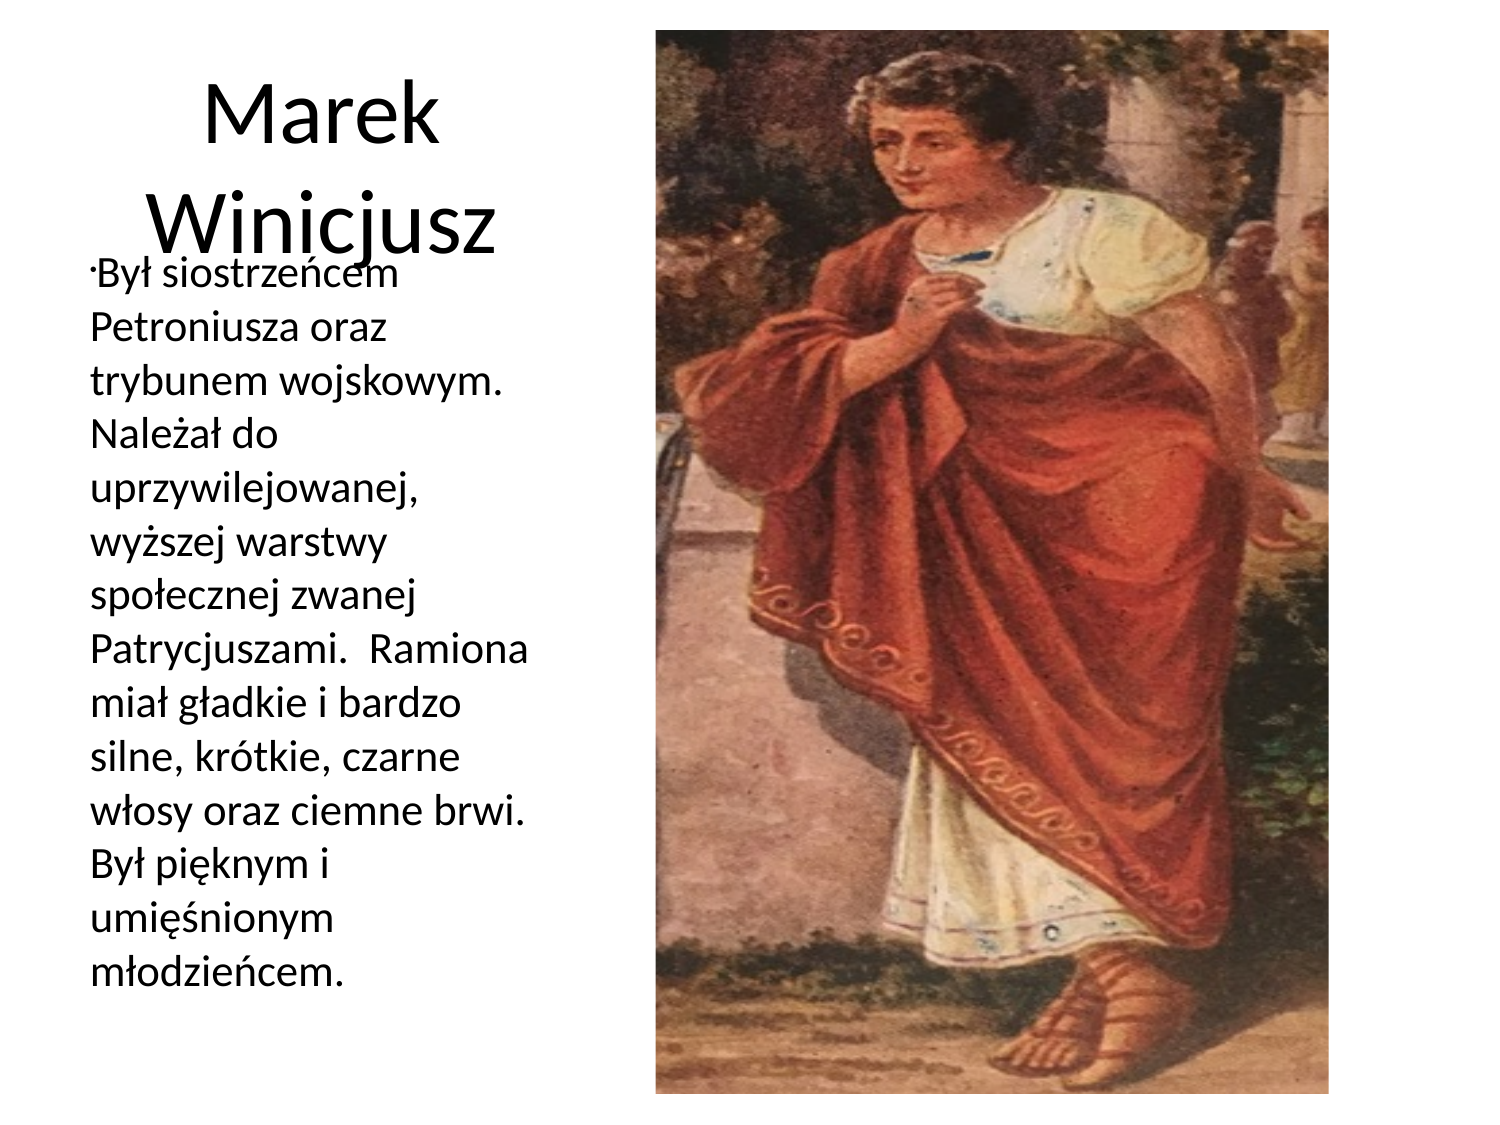

# Marek Winicjusz
Był siostrzeńcem Petroniusza oraz trybunem wojskowym. Należał do uprzywilejowanej, wyższej warstwy społecznej zwanej Patrycjuszami. Ramiona miał gładkie i bardzo silne, krótkie, czarne włosy oraz ciemne brwi. Był pięknym i umięśnionym młodzieńcem.